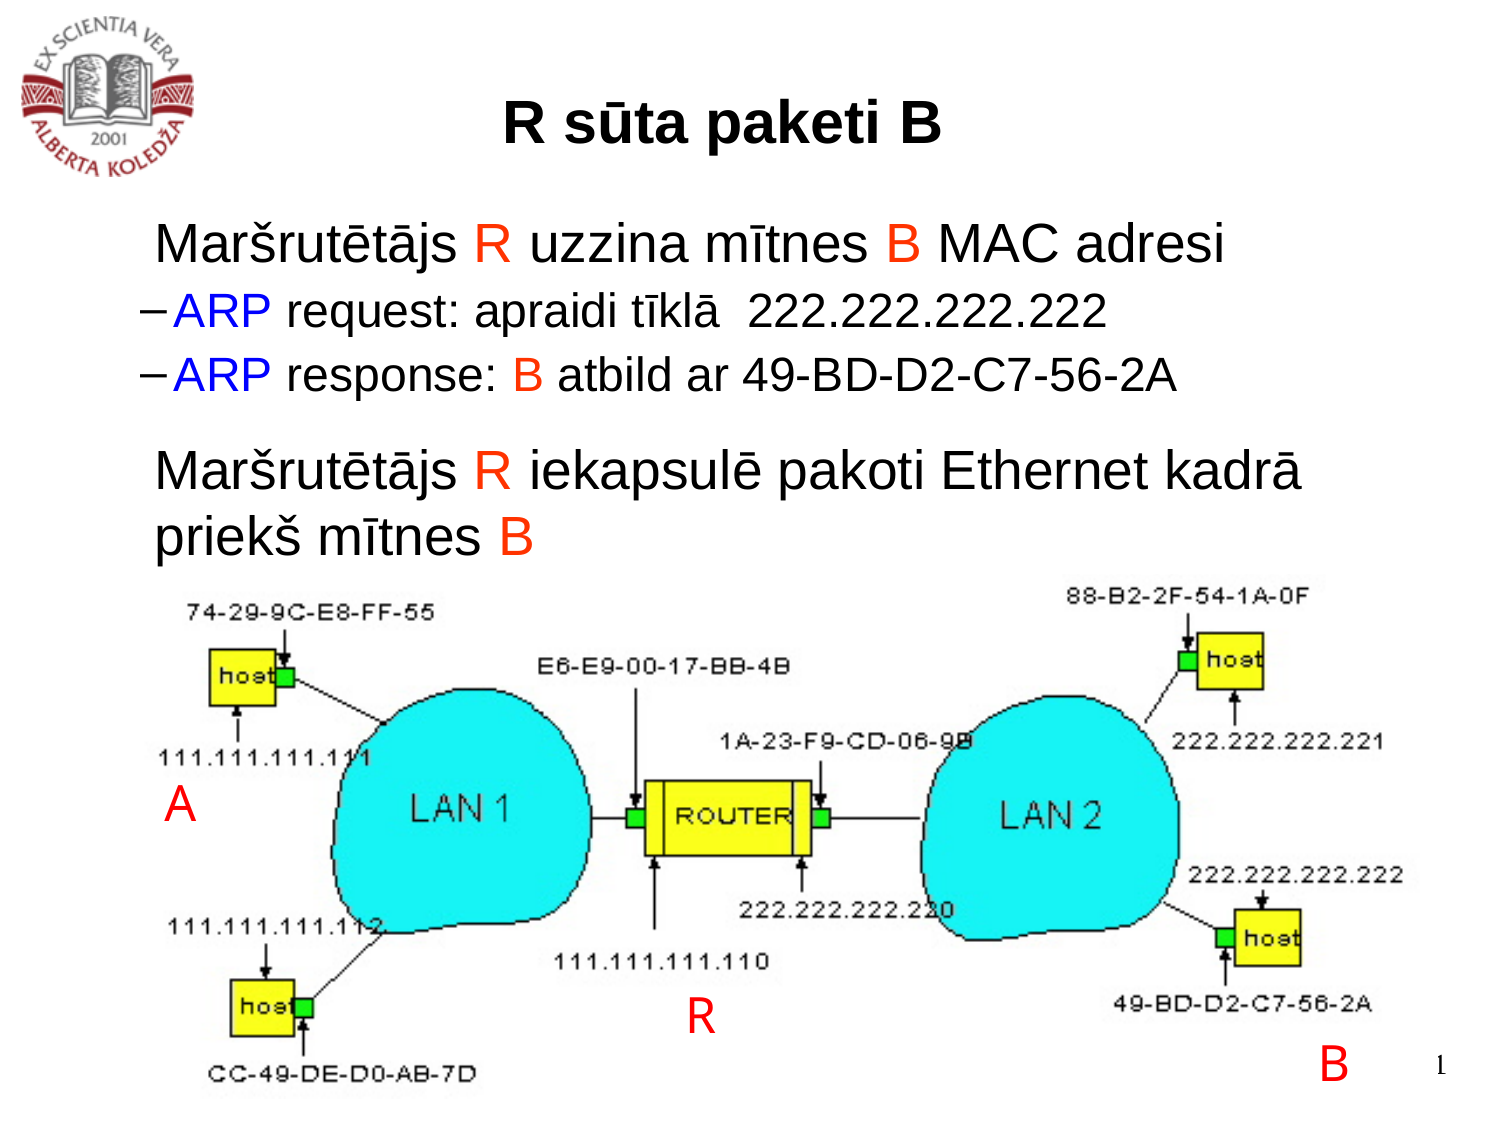

# R sūta paketi B
Maršrutētājs R uzzina mītnes B MAC adresi
ARP request: apraidi tīklā 222.222.222.222
ARP response: B atbild ar 49-BD-D2-C7-56-2A
Maršrutētājs R iekapsulē pakoti Ethernet kadrā priekš mītnes B
A
R
B